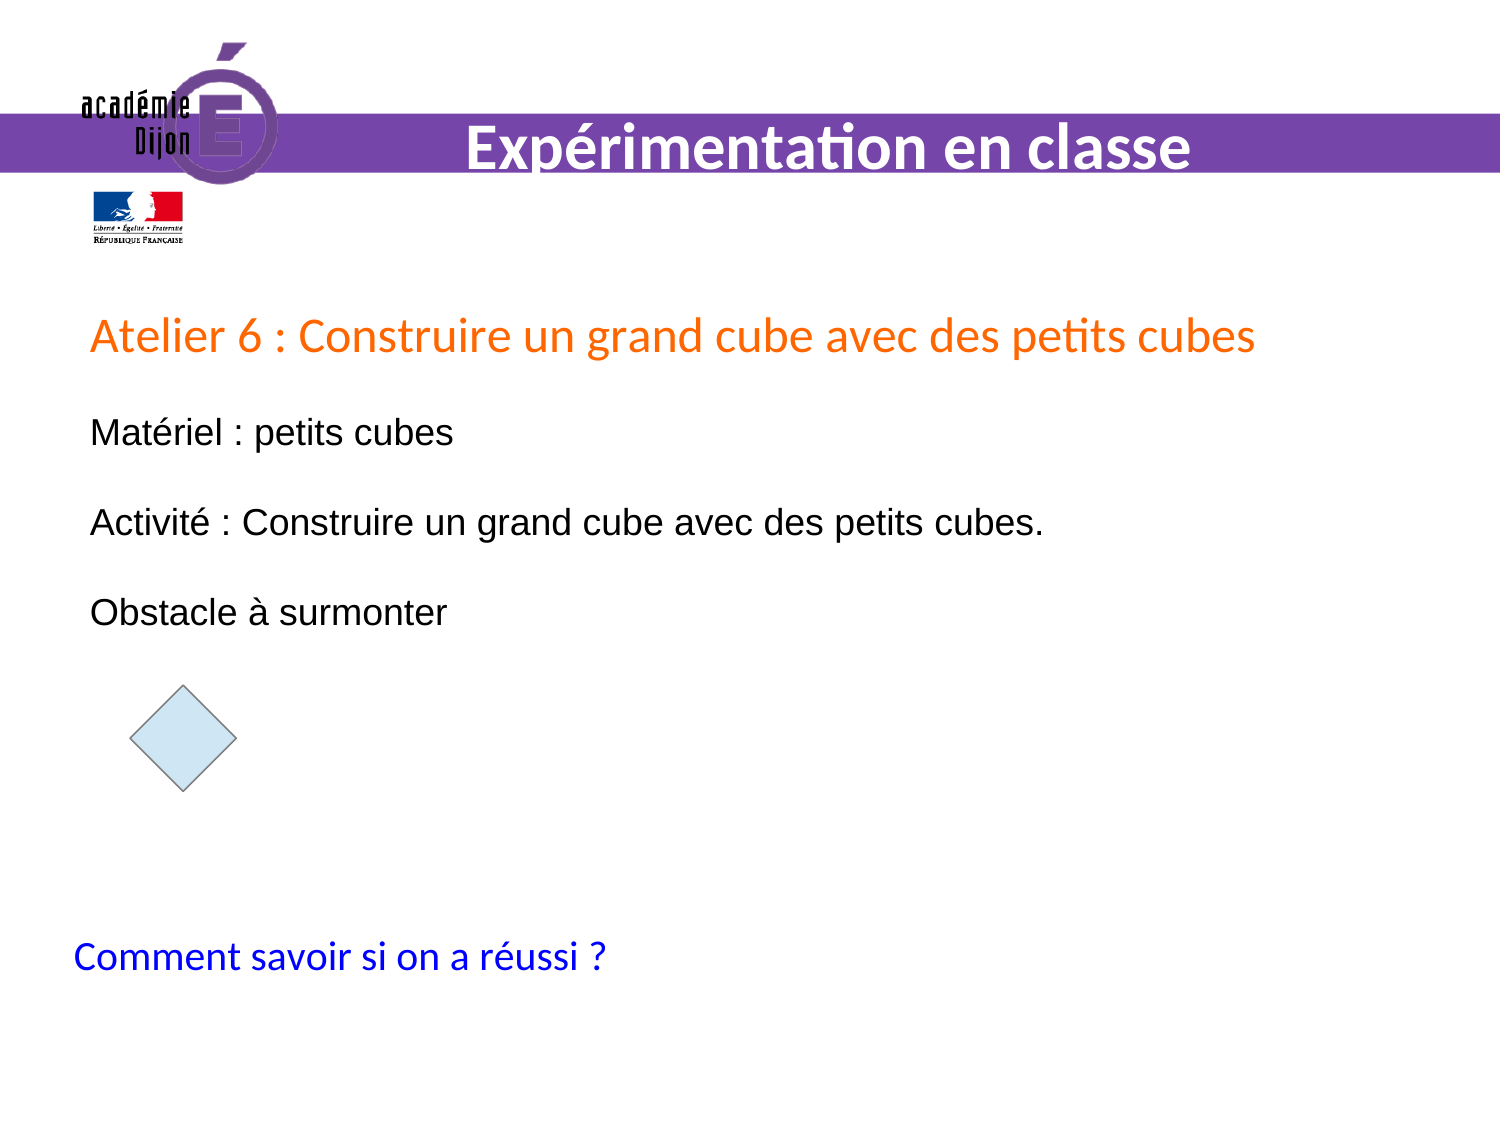

Expérimentation en classe
Atelier 6 : Construire un grand cube avec des petits cubes
Matériel : petits cubes
Activité : Construire un grand cube avec des petits cubes.
Obstacle à surmonter
Comment savoir si on a réussi ?